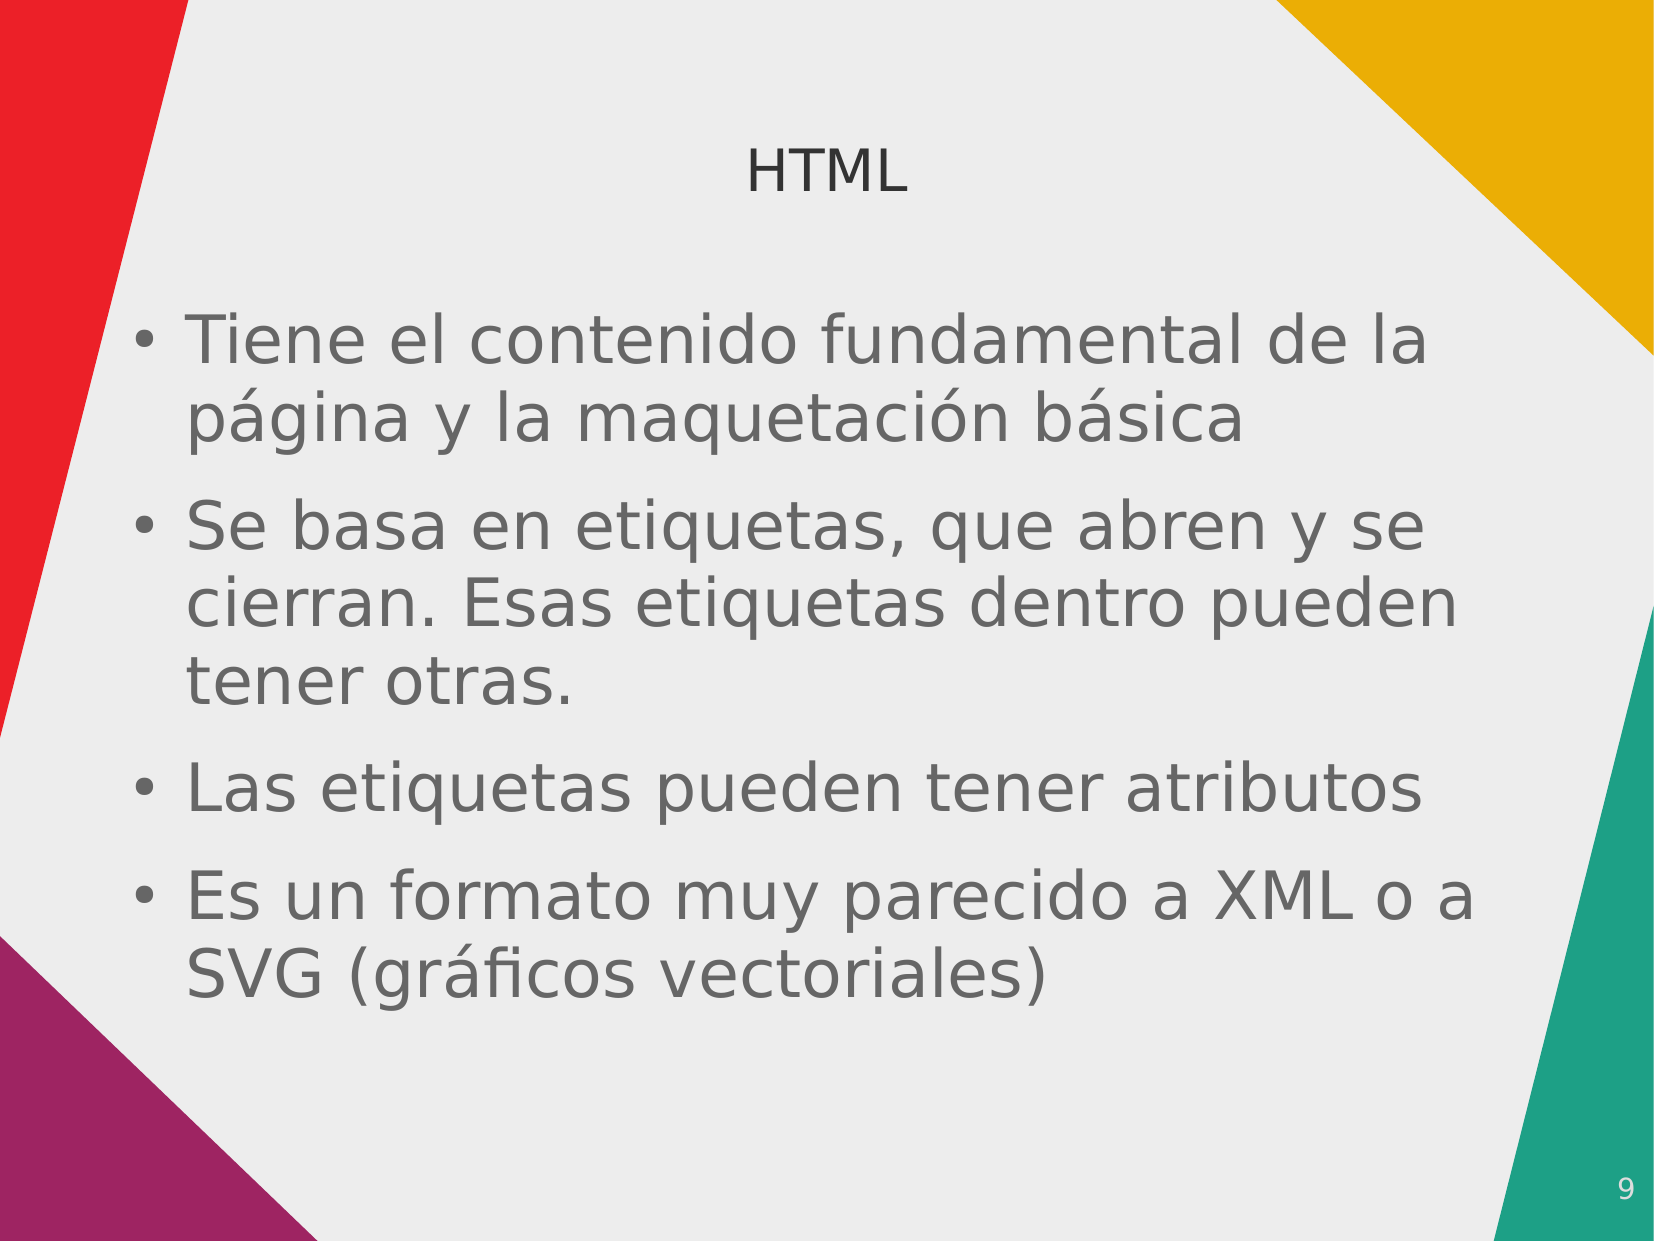

# HTML
Tiene el contenido fundamental de la página y la maquetación básica
Se basa en etiquetas, que abren y se cierran. Esas etiquetas dentro pueden tener otras.
Las etiquetas pueden tener atributos
Es un formato muy parecido a XML o a SVG (gráficos vectoriales)
9